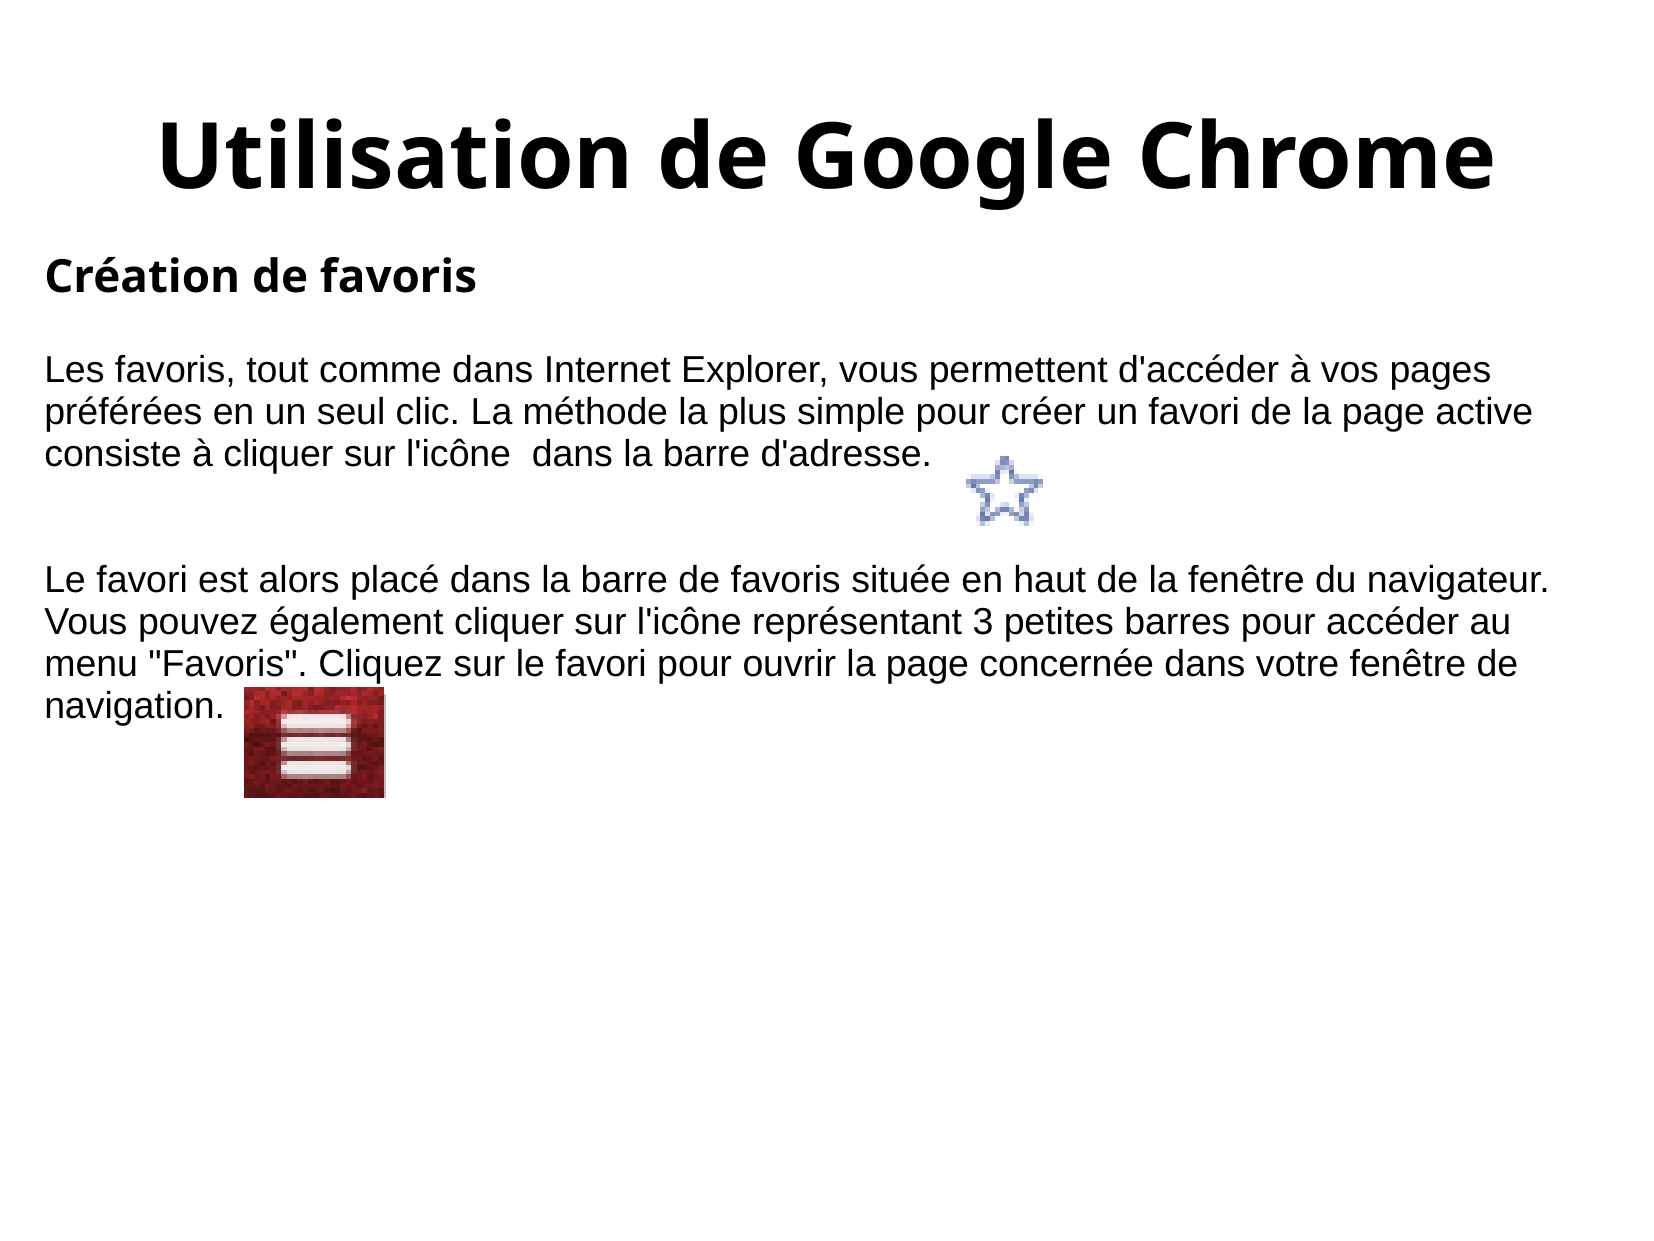

# Utilisation de Google Chrome
Création de favoris
Les favoris, tout comme dans Internet Explorer, vous permettent d'accéder à vos pages préférées en un seul clic. La méthode la plus simple pour créer un favori de la page active consiste à cliquer sur l'icône dans la barre d'adresse.
Le favori est alors placé dans la barre de favoris située en haut de la fenêtre du navigateur. Vous pouvez également cliquer sur l'icône représentant 3 petites barres pour accéder au menu "Favoris". Cliquez sur le favori pour ouvrir la page concernée dans votre fenêtre de navigation.